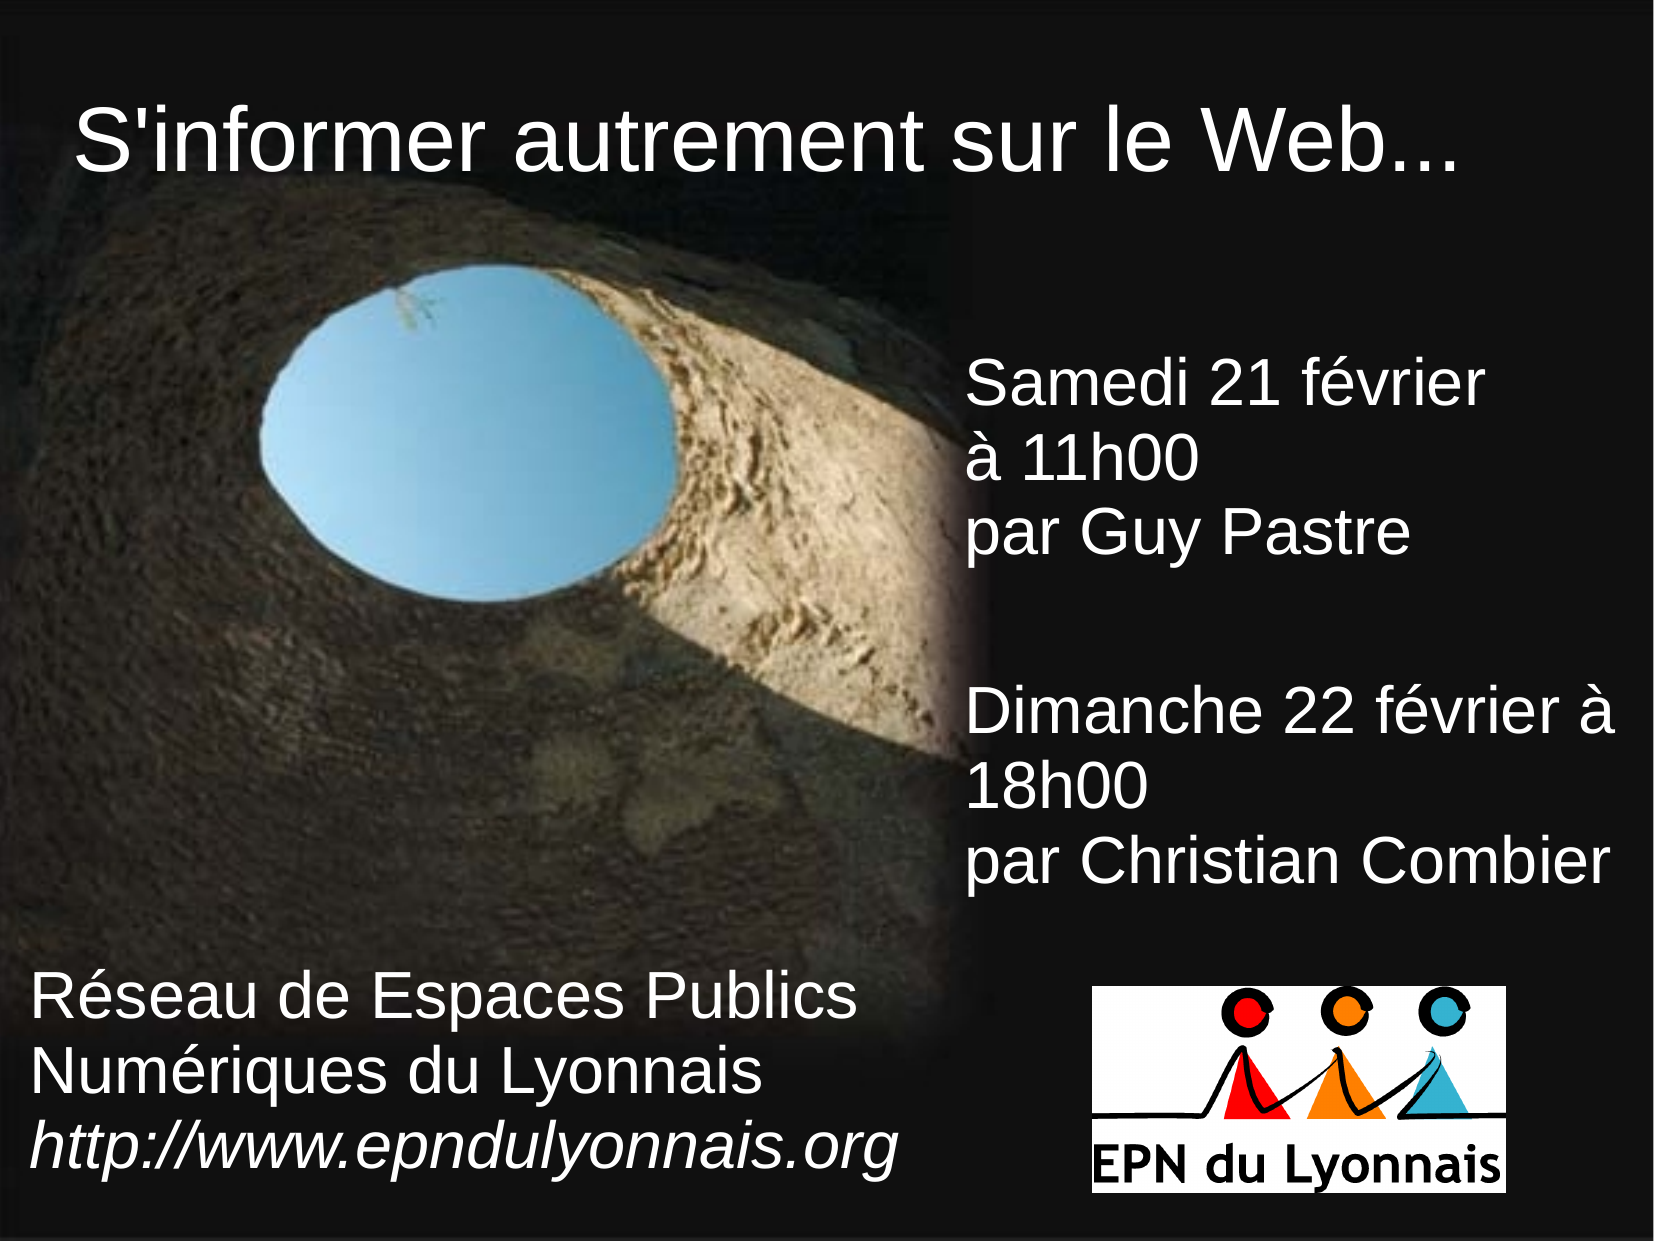

# S'informer autrement sur le Web...
Samedi 21 février
à 11h00
par Guy Pastre
Dimanche 22 février à 18h00
par Christian Combier
Réseau de Espaces Publics Numériques du Lyonnais
http://www.epndulyonnais.org